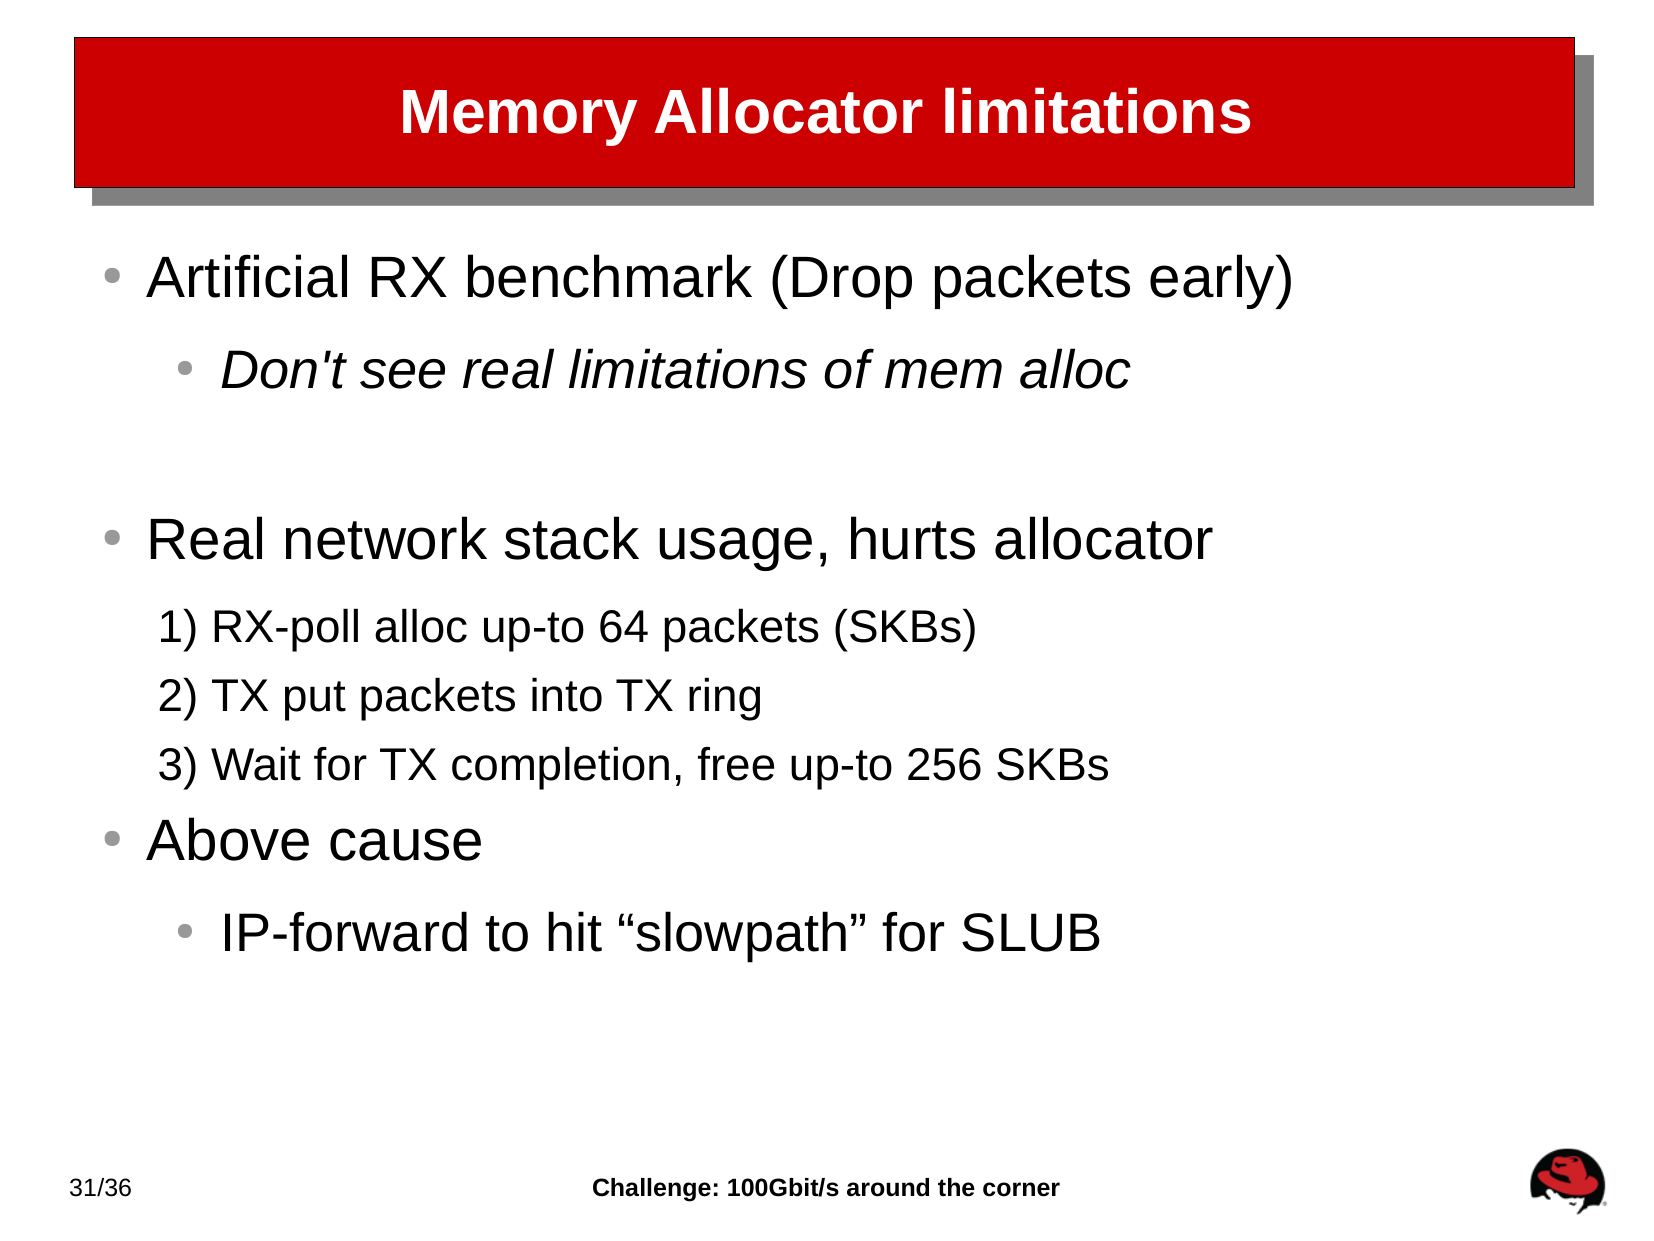

# Memory Allocator limitations
Artificial RX benchmark (Drop packets early)
Don't see real limitations of mem alloc
Real network stack usage, hurts allocator
 RX-poll alloc up-to 64 packets (SKBs)
 TX put packets into TX ring
 Wait for TX completion, free up-to 256 SKBs
Above cause
IP-forward to hit “slowpath” for SLUB